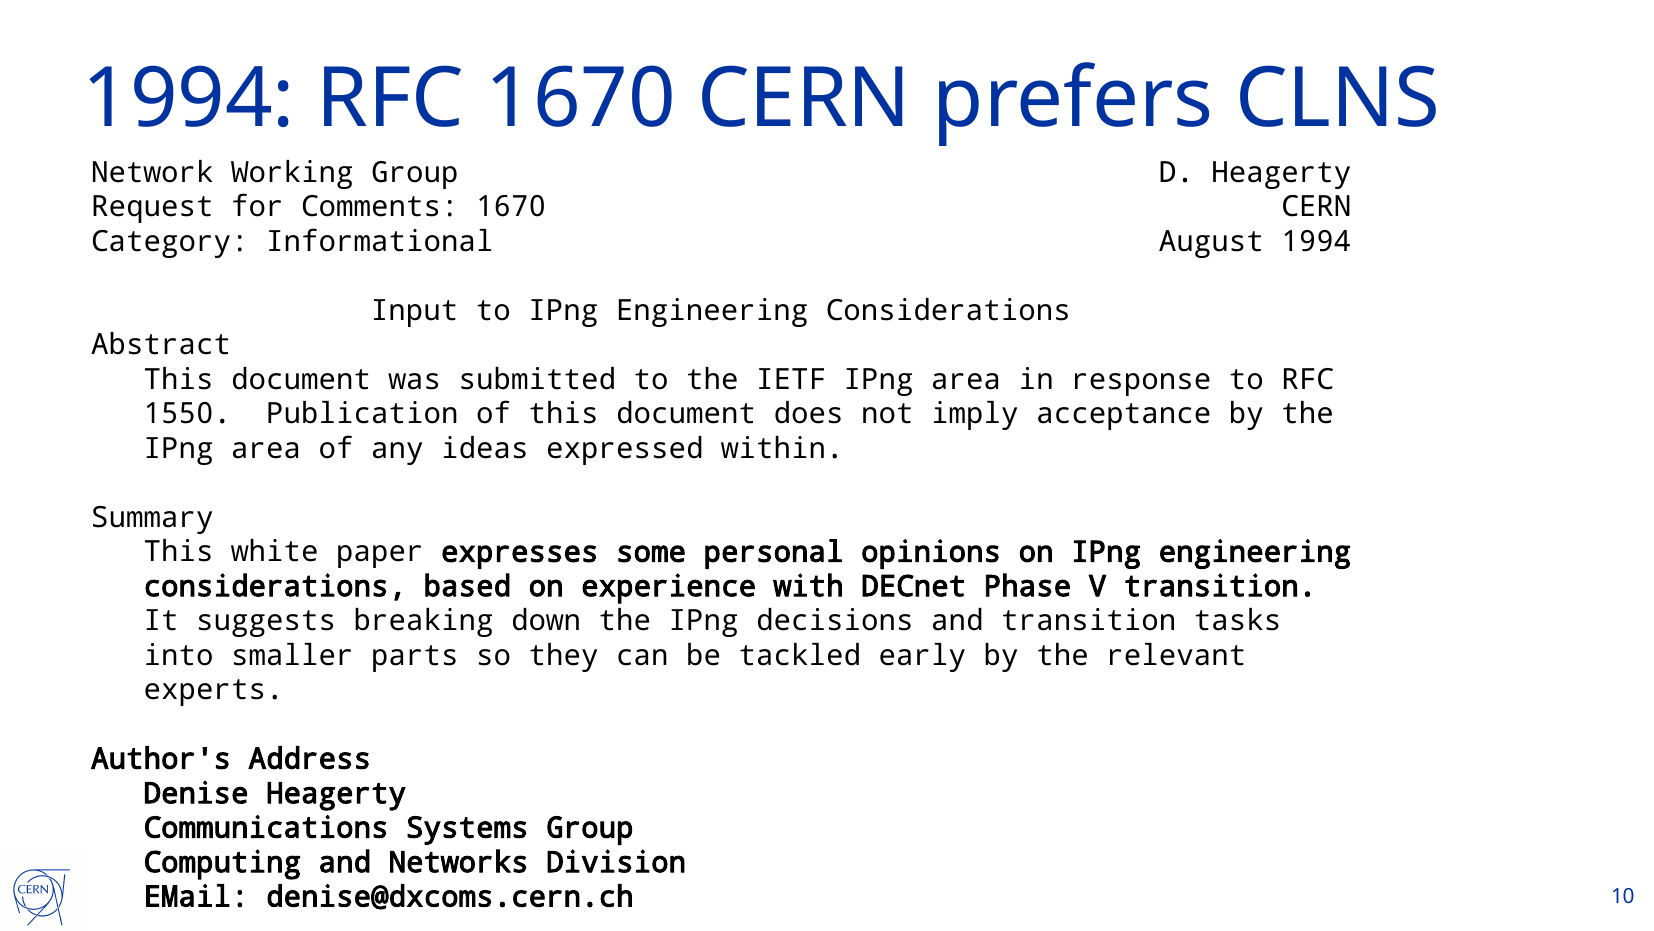

# 1994: RFC 1670 CERN prefers CLNS
Network Working Group D. Heagerty
Request for Comments: 1670 CERN
Category: Informational August 1994
 Input to IPng Engineering Considerations
Abstract
 This document was submitted to the IETF IPng area in response to RFC
 1550. Publication of this document does not imply acceptance by the
 IPng area of any ideas expressed within.
Summary
 This white paper expresses some personal opinions on IPng engineering
 considerations, based on experience with DECnet Phase V transition.
 It suggests breaking down the IPng decisions and transition tasks
 into smaller parts so they can be tackled early by the relevant
 experts.
Author's Address
 Denise Heagerty
 Communications Systems Group
 Computing and Networks Division
 EMail: denise@dxcoms.cern.ch